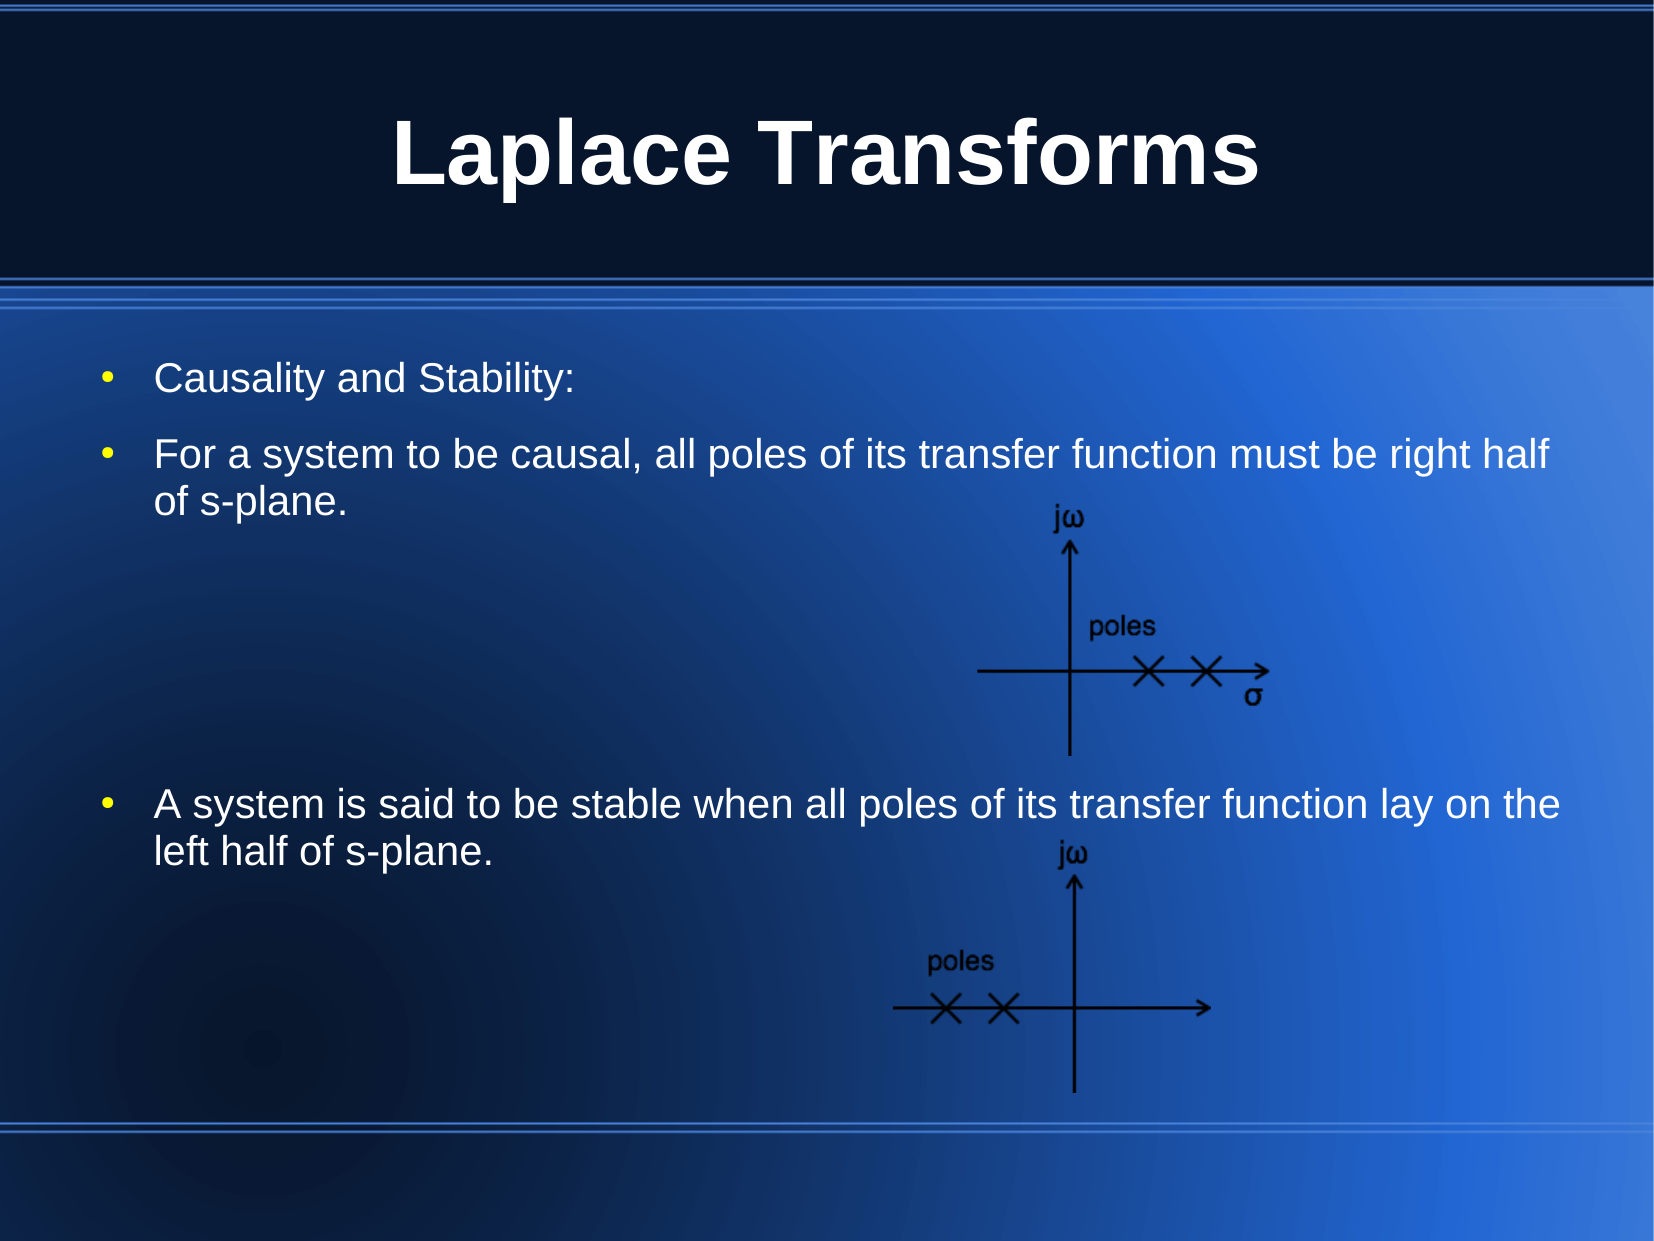

# Laplace Transforms
Causality and Stability:
For a system to be causal, all poles of its transfer function must be right half of s-plane.
A system is said to be stable when all poles of its transfer function lay on the left half of s-plane.